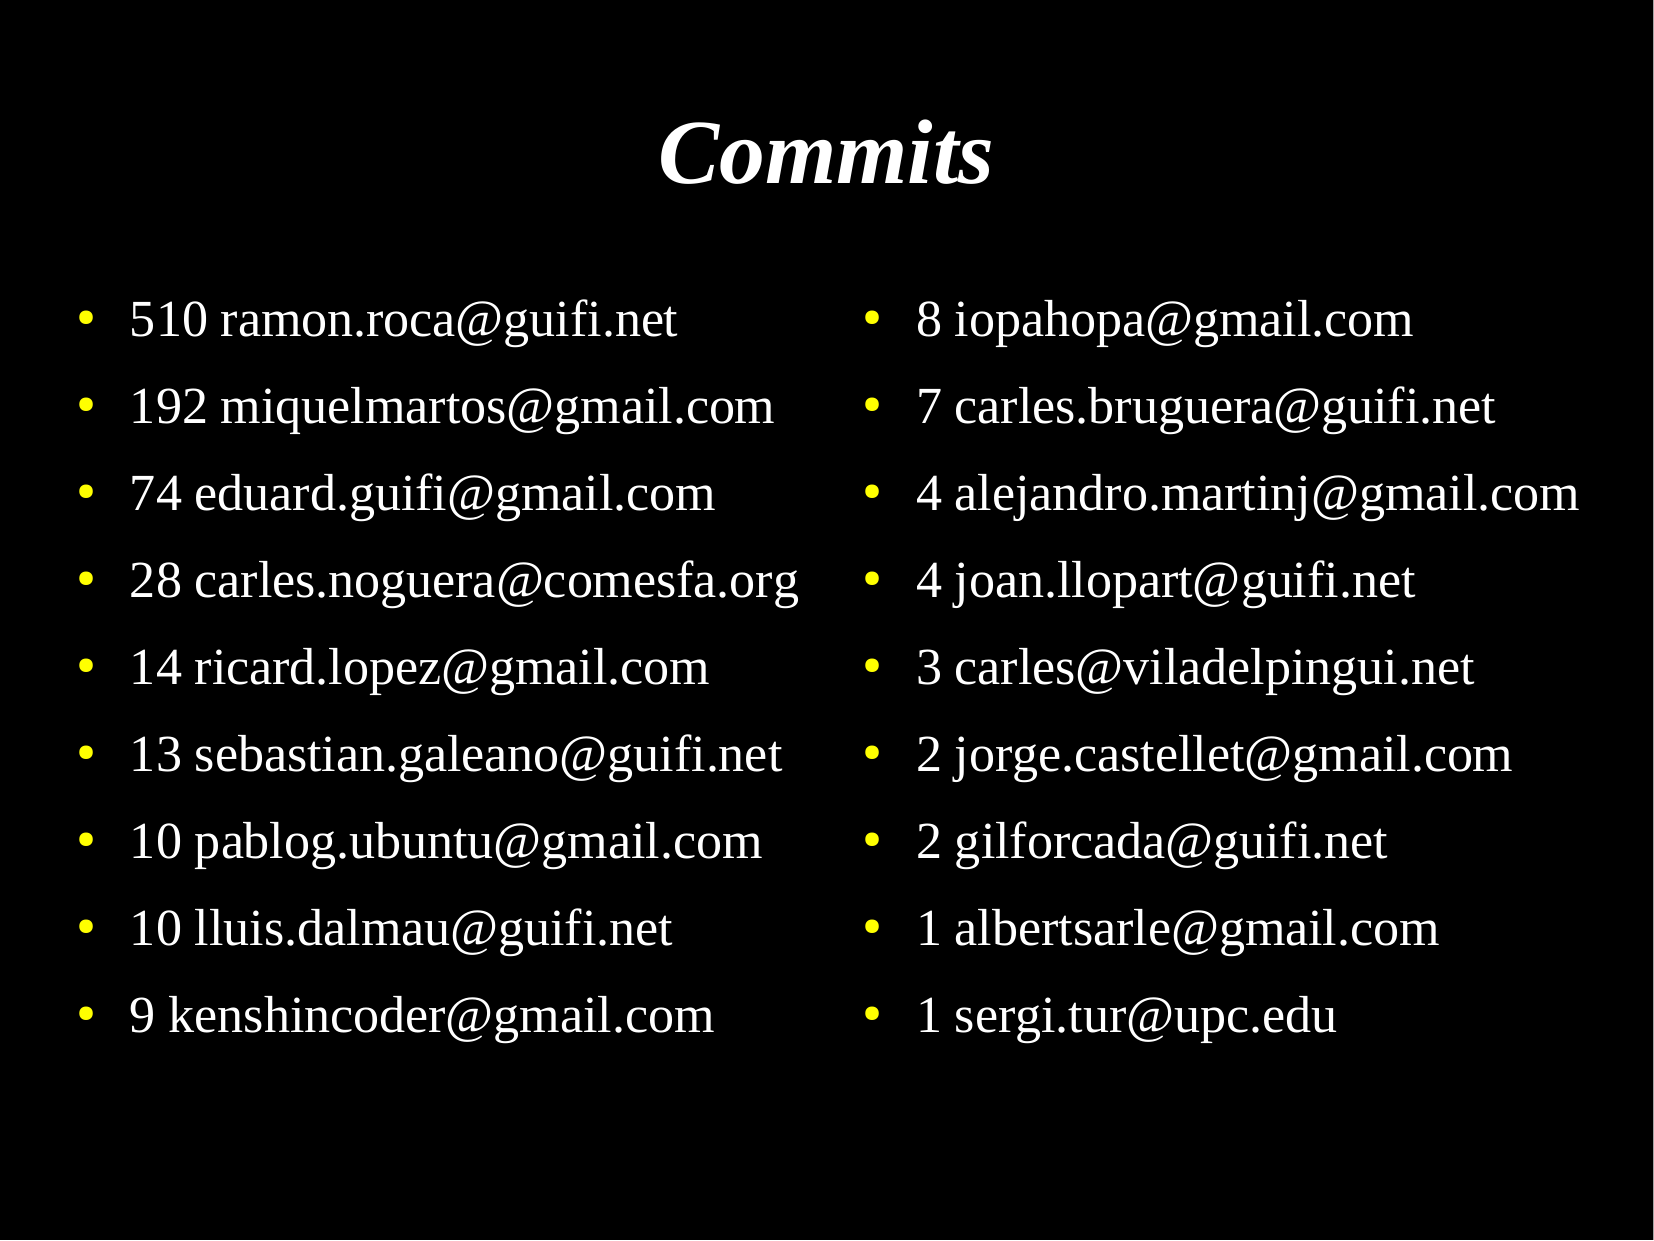

Commits
# 510 ramon.roca@guifi.net
192 miquelmartos@gmail.com
74 eduard.guifi@gmail.com
28 carles.noguera@comesfa.org
14 ricard.lopez@gmail.com
13 sebastian.galeano@guifi.net
10 pablog.ubuntu@gmail.com
10 lluis.dalmau@guifi.net
9 kenshincoder@gmail.com
8 iopahopa@gmail.com
7 carles.bruguera@guifi.net
4 alejandro.martinj@gmail.com
4 joan.llopart@guifi.net
3 carles@viladelpingui.net
2 jorge.castellet@gmail.com
2 gilforcada@guifi.net
1 albertsarle@gmail.com
1 sergi.tur@upc.edu